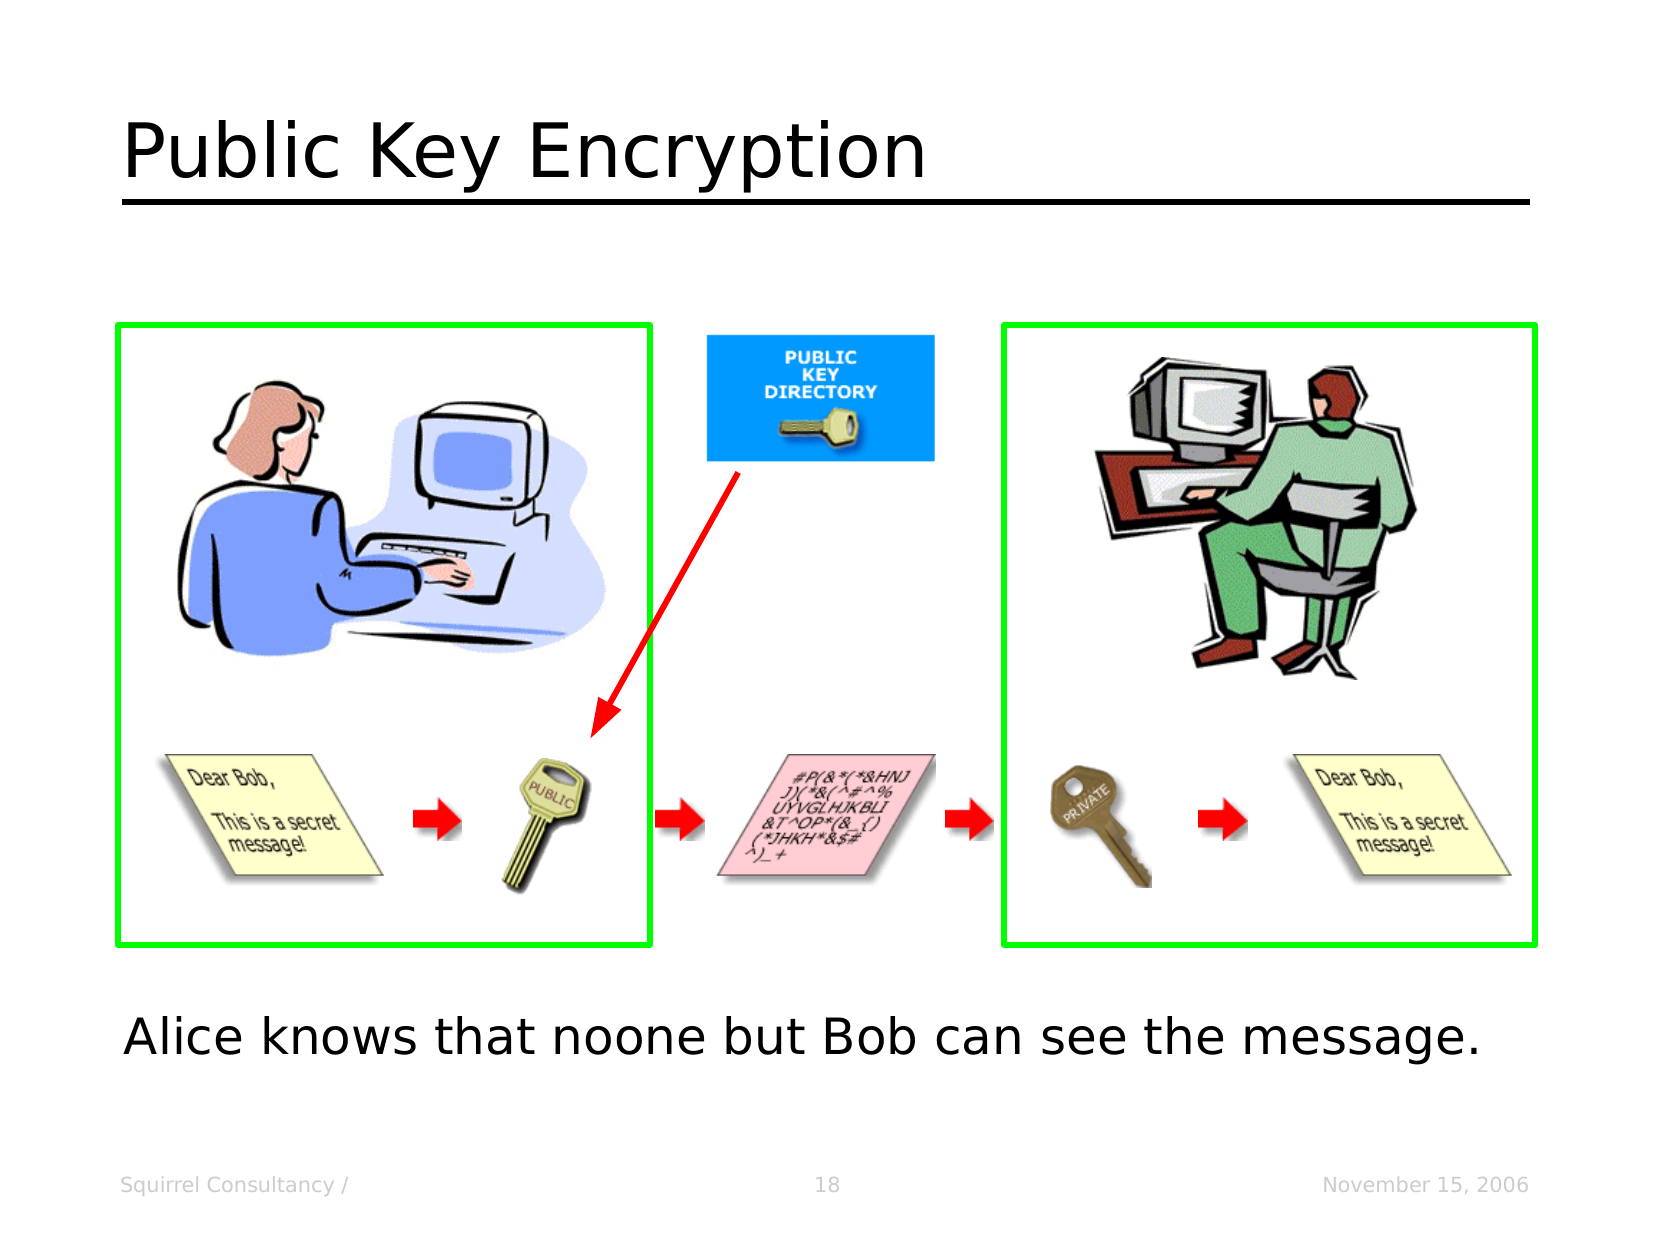

# Public Key Encryption
Alice knows that noone but Bob can see the message.